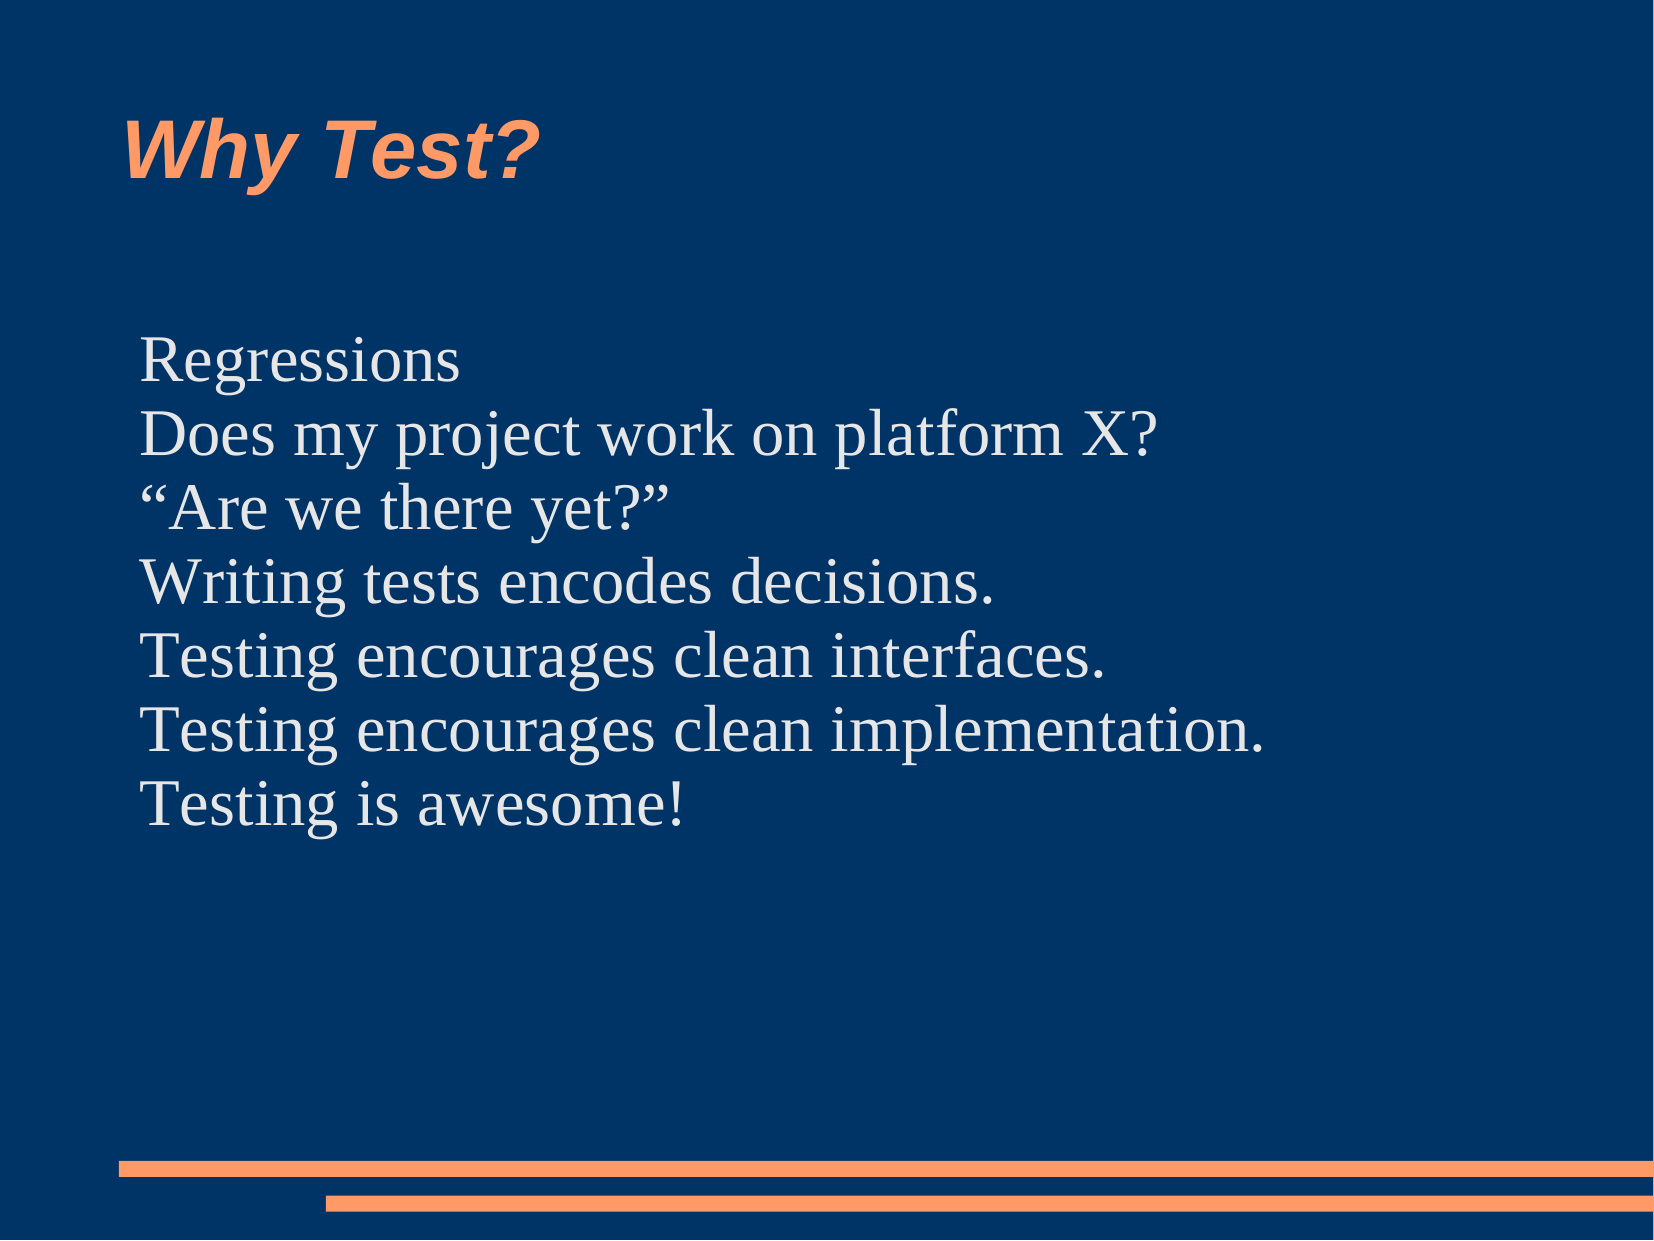

# Why Test?
Regressions
Does my project work on platform X?
“Are we there yet?”
Writing tests encodes decisions.
Testing encourages clean interfaces.
Testing encourages clean implementation.
Testing is awesome!